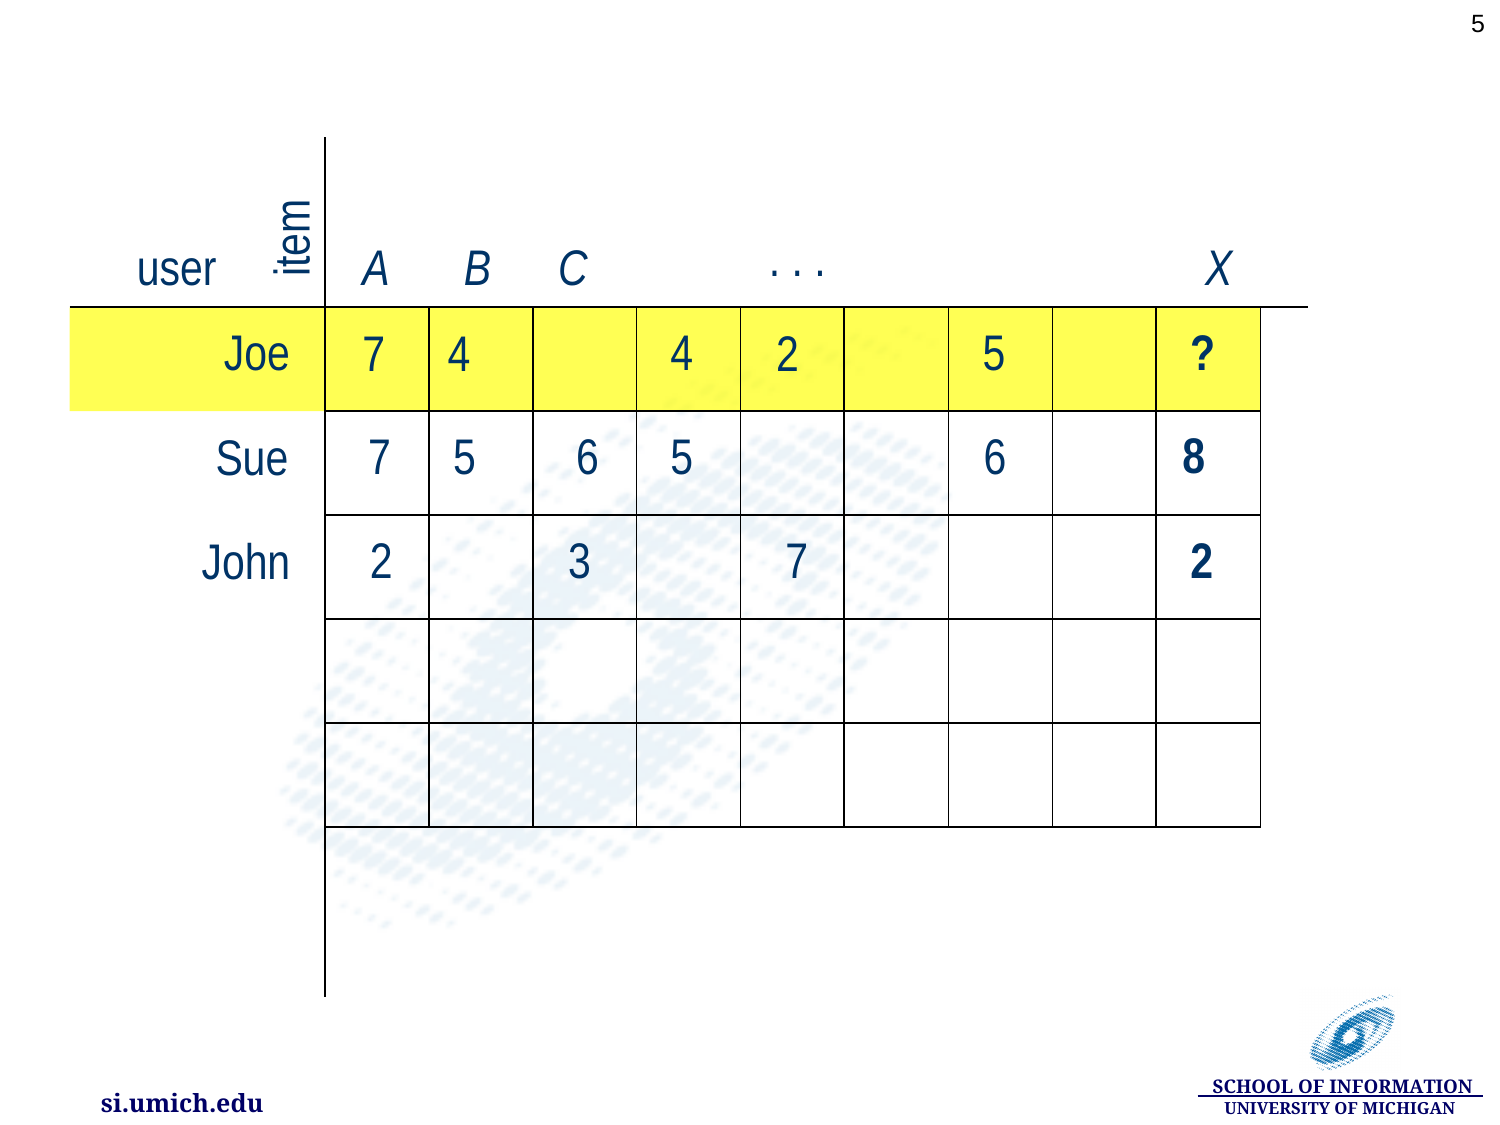

item
. . .
B
C
X
user
A
?
Joe
4
5
4
2
7
8
5
6
6
7
5
Sue
2
2
3
7
John